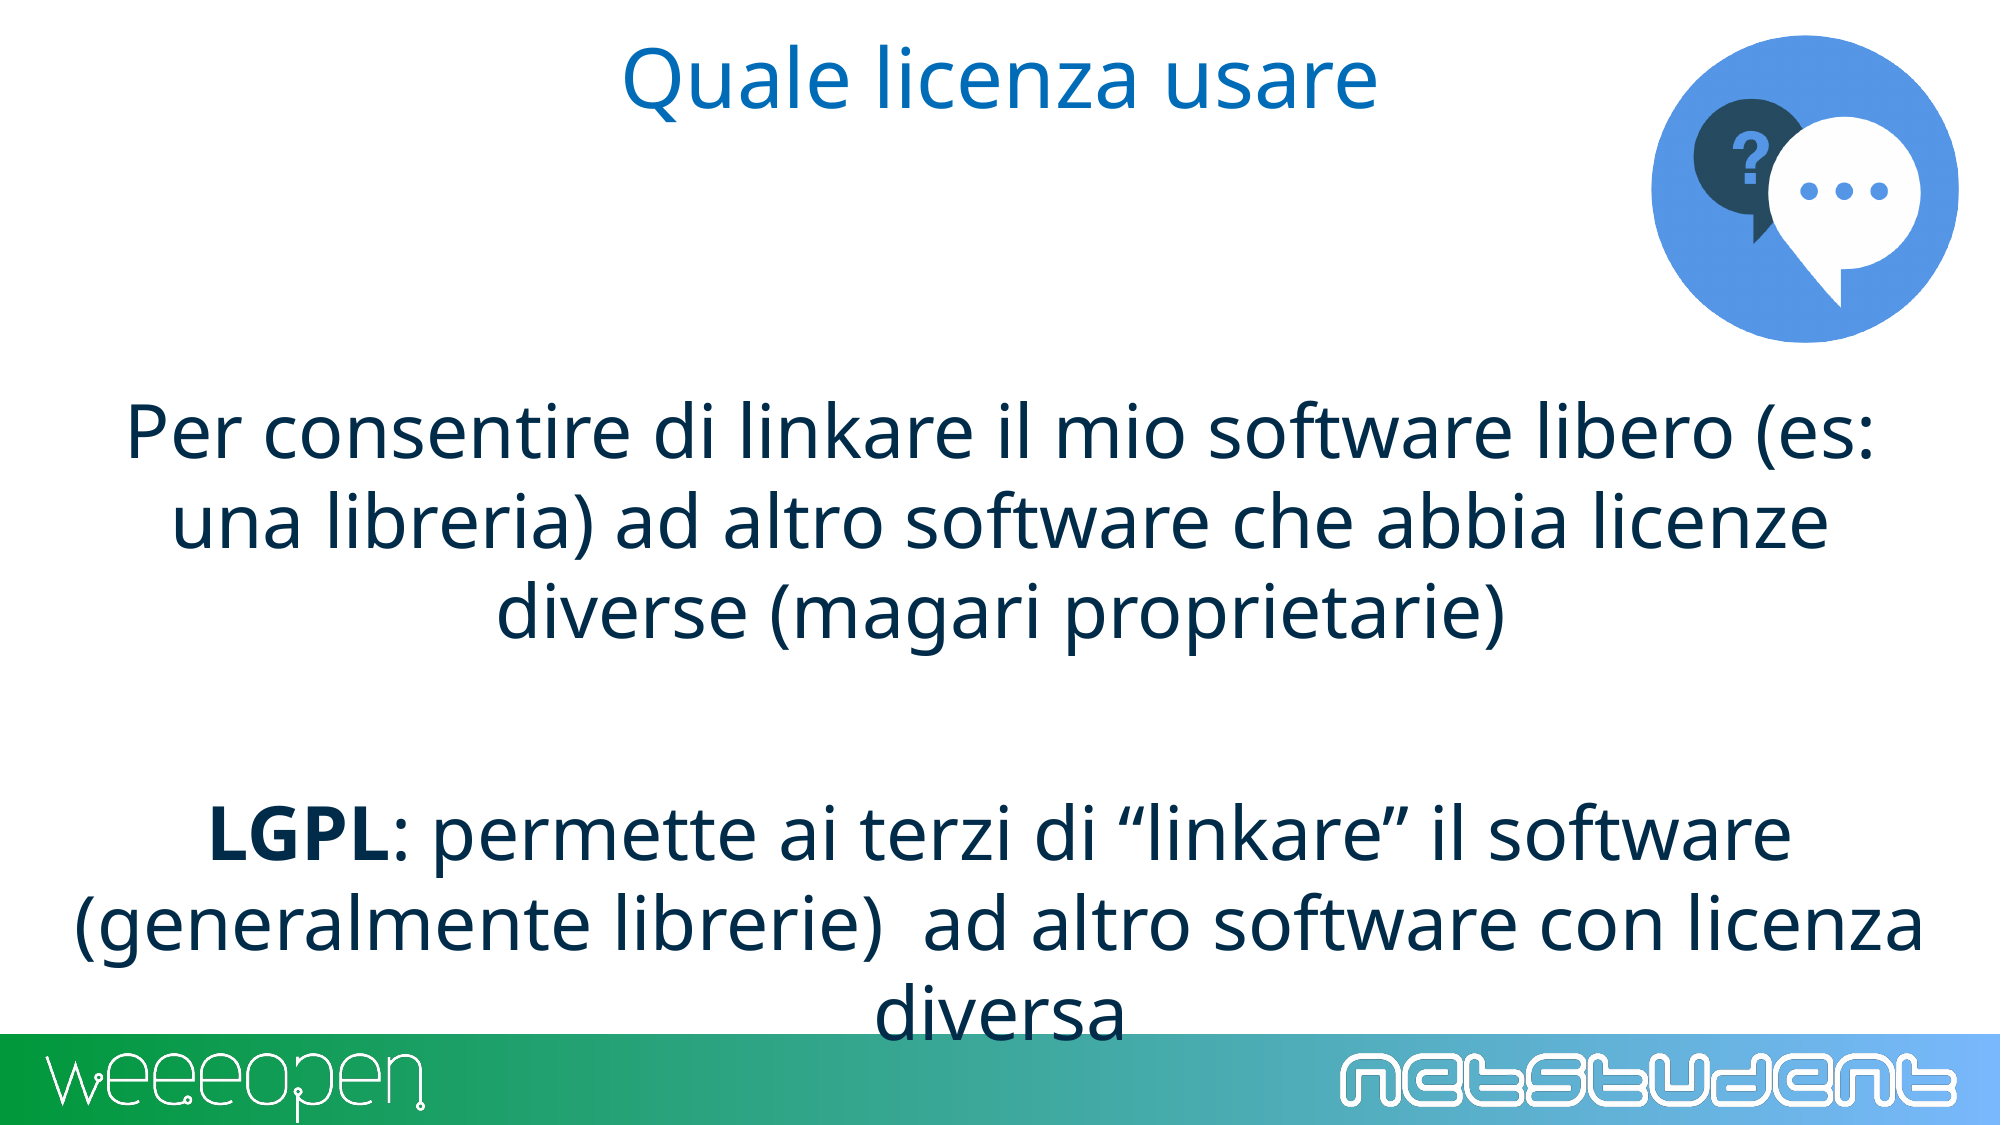

Quale licenza usare
Per consentire di linkare il mio software libero (es: una libreria) ad altro software che abbia licenze diverse (magari proprietarie)
LGPL: permette ai terzi di “linkare” il software (generalmente librerie) ad altro software con licenza diversa